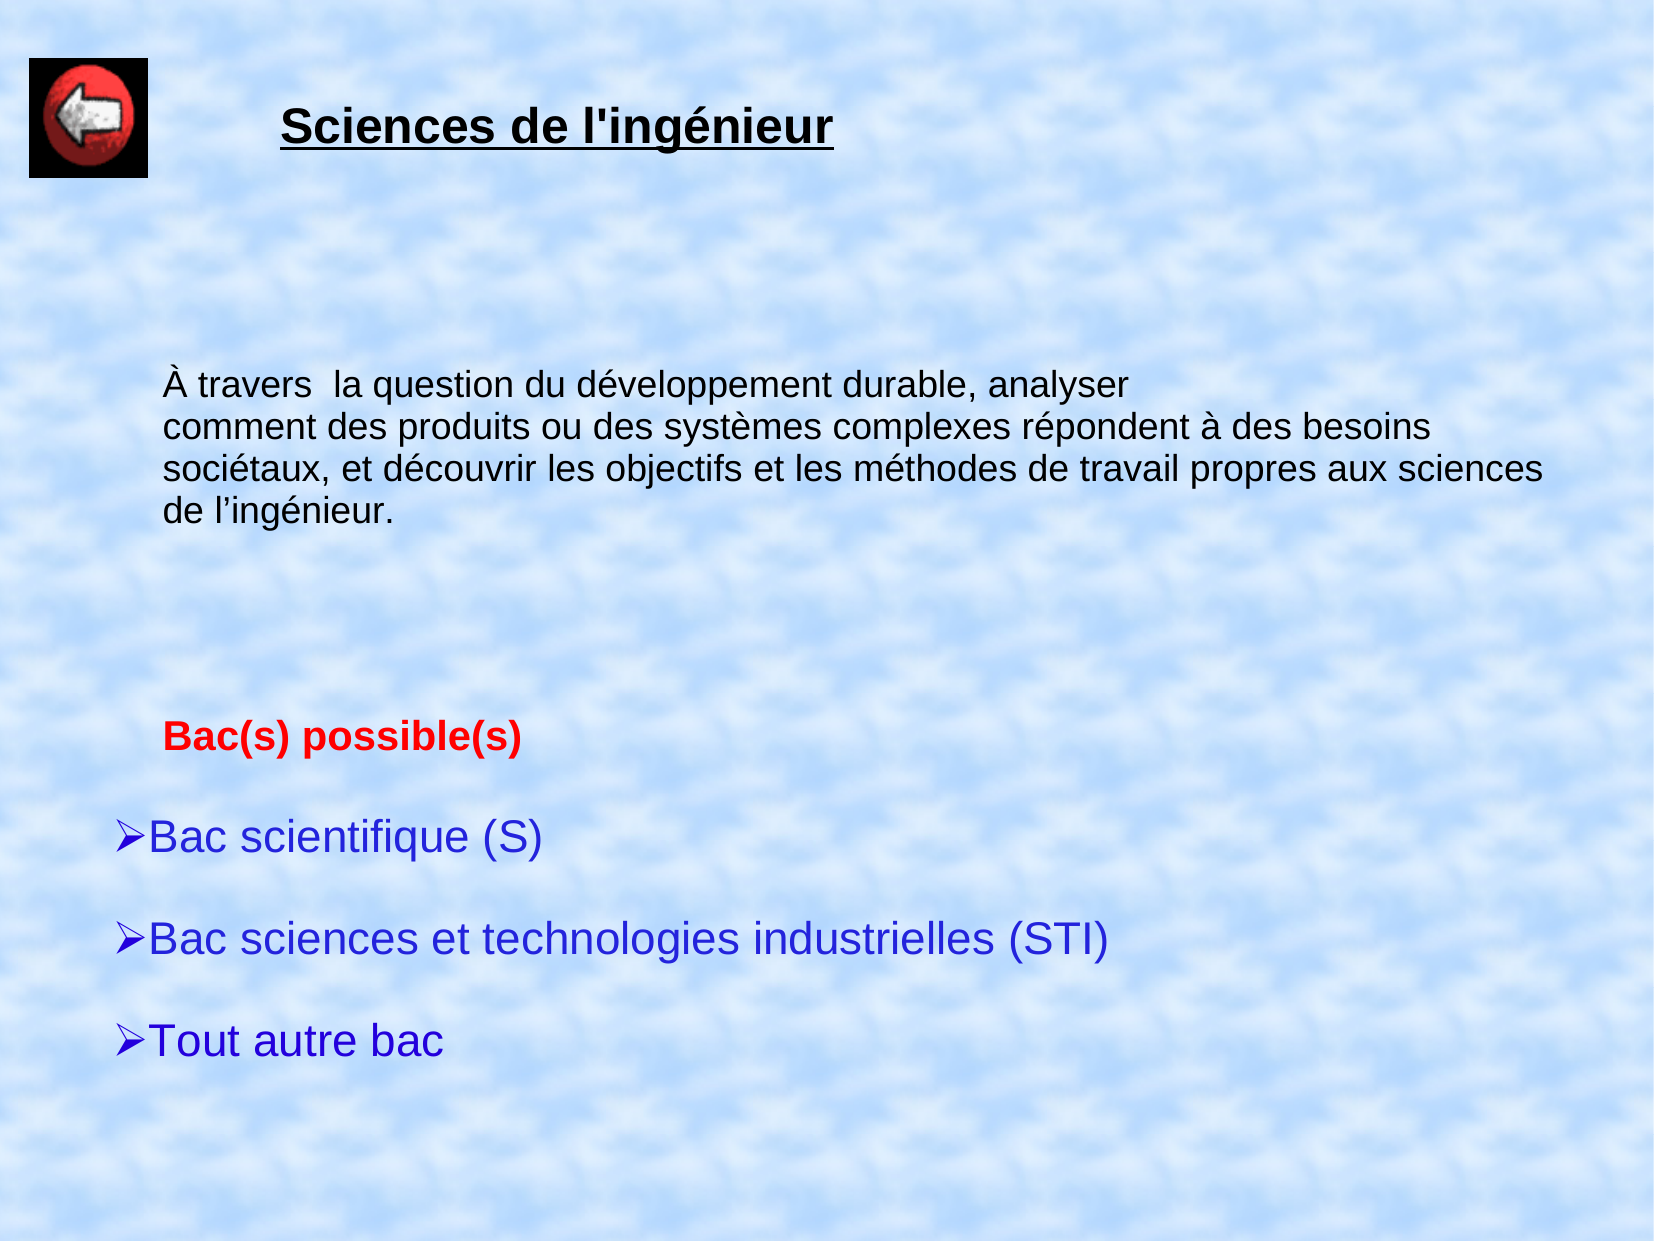

Sciences de l'ingénieur
À travers la question du développement durable, analyser
comment des produits ou des systèmes complexes répondent à des besoins sociétaux, et découvrir les objectifs et les méthodes de travail propres aux sciences de l’ingénieur.
Bac(s) possible(s)
Bac scientifique (S)
Bac sciences et technologies industrielles (STI)
Tout autre bac